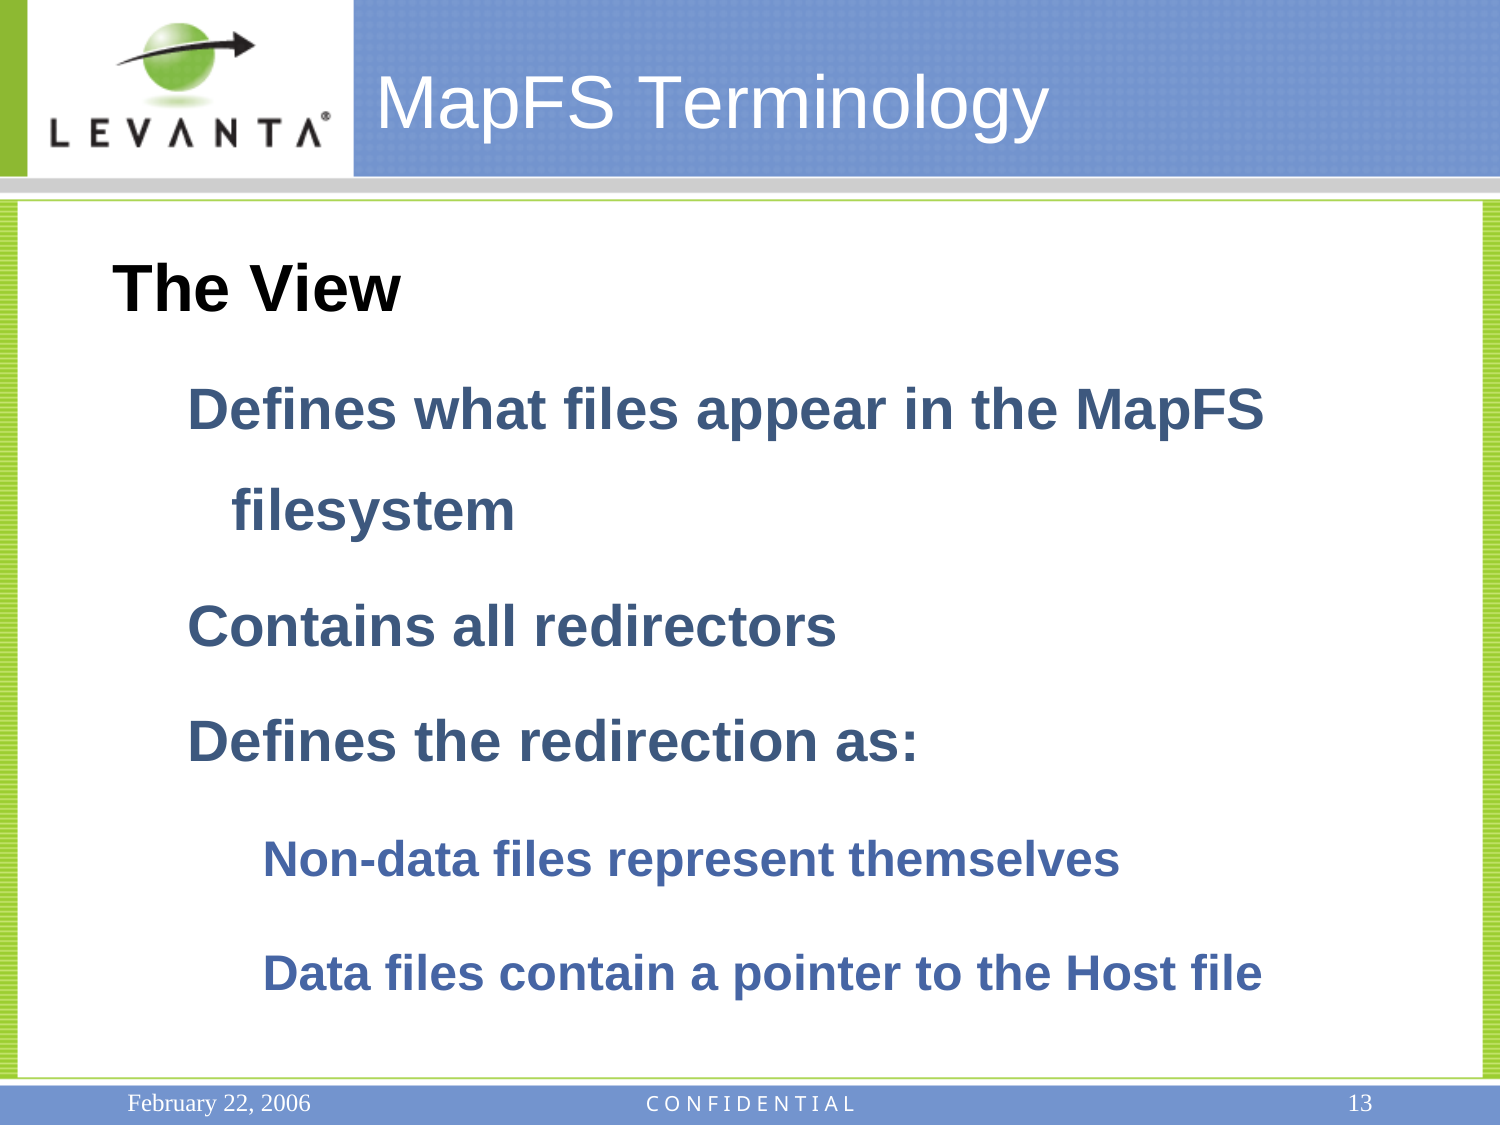

# MapFS Terminology
The View
Defines what files appear in the MapFS filesystem
Contains all redirectors
Defines the redirection as:
Non-data files represent themselves
Data files contain a pointer to the Host file